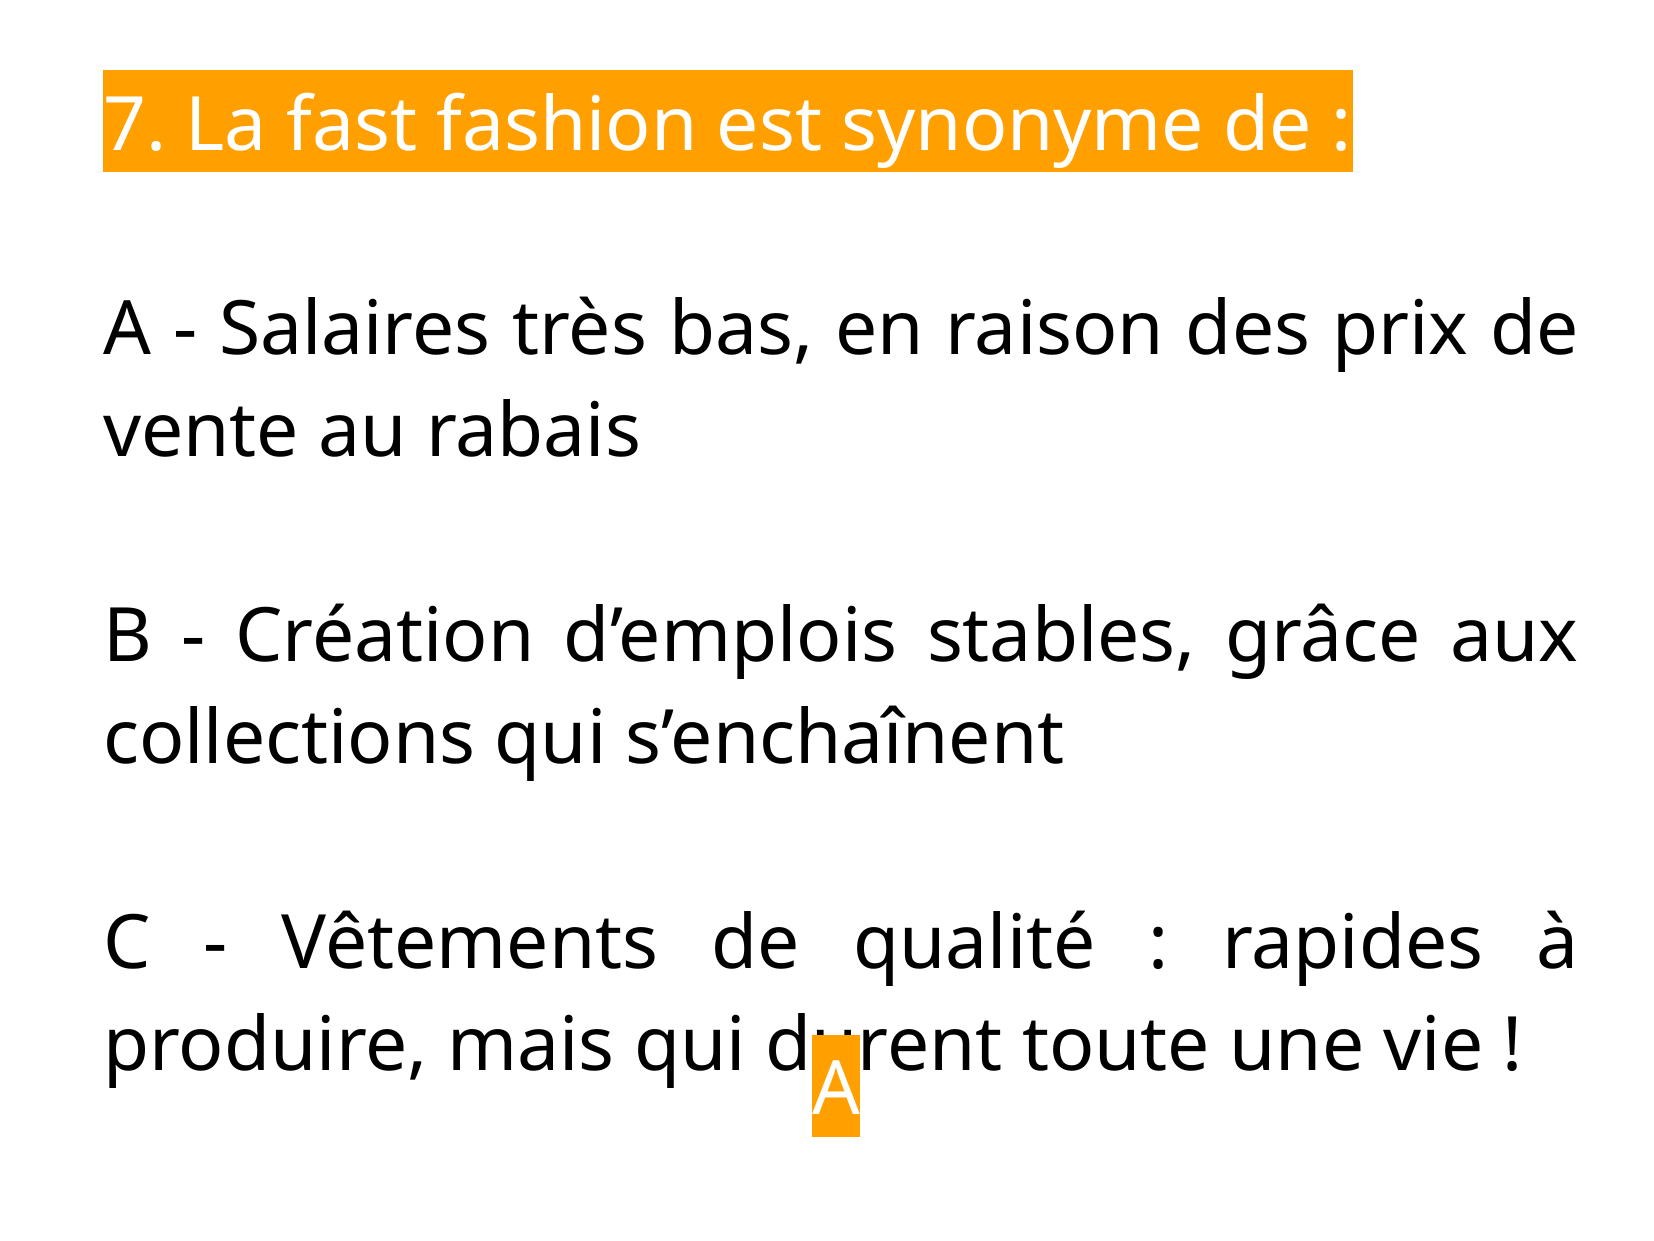

7. La fast fashion est synonyme de :
A - Salaires très bas, en raison des prix de vente au rabais
B - Création d’emplois stables, grâce aux collections qui s’enchaînent
C - Vêtements de qualité : rapides à produire, mais qui durent toute une vie !
A